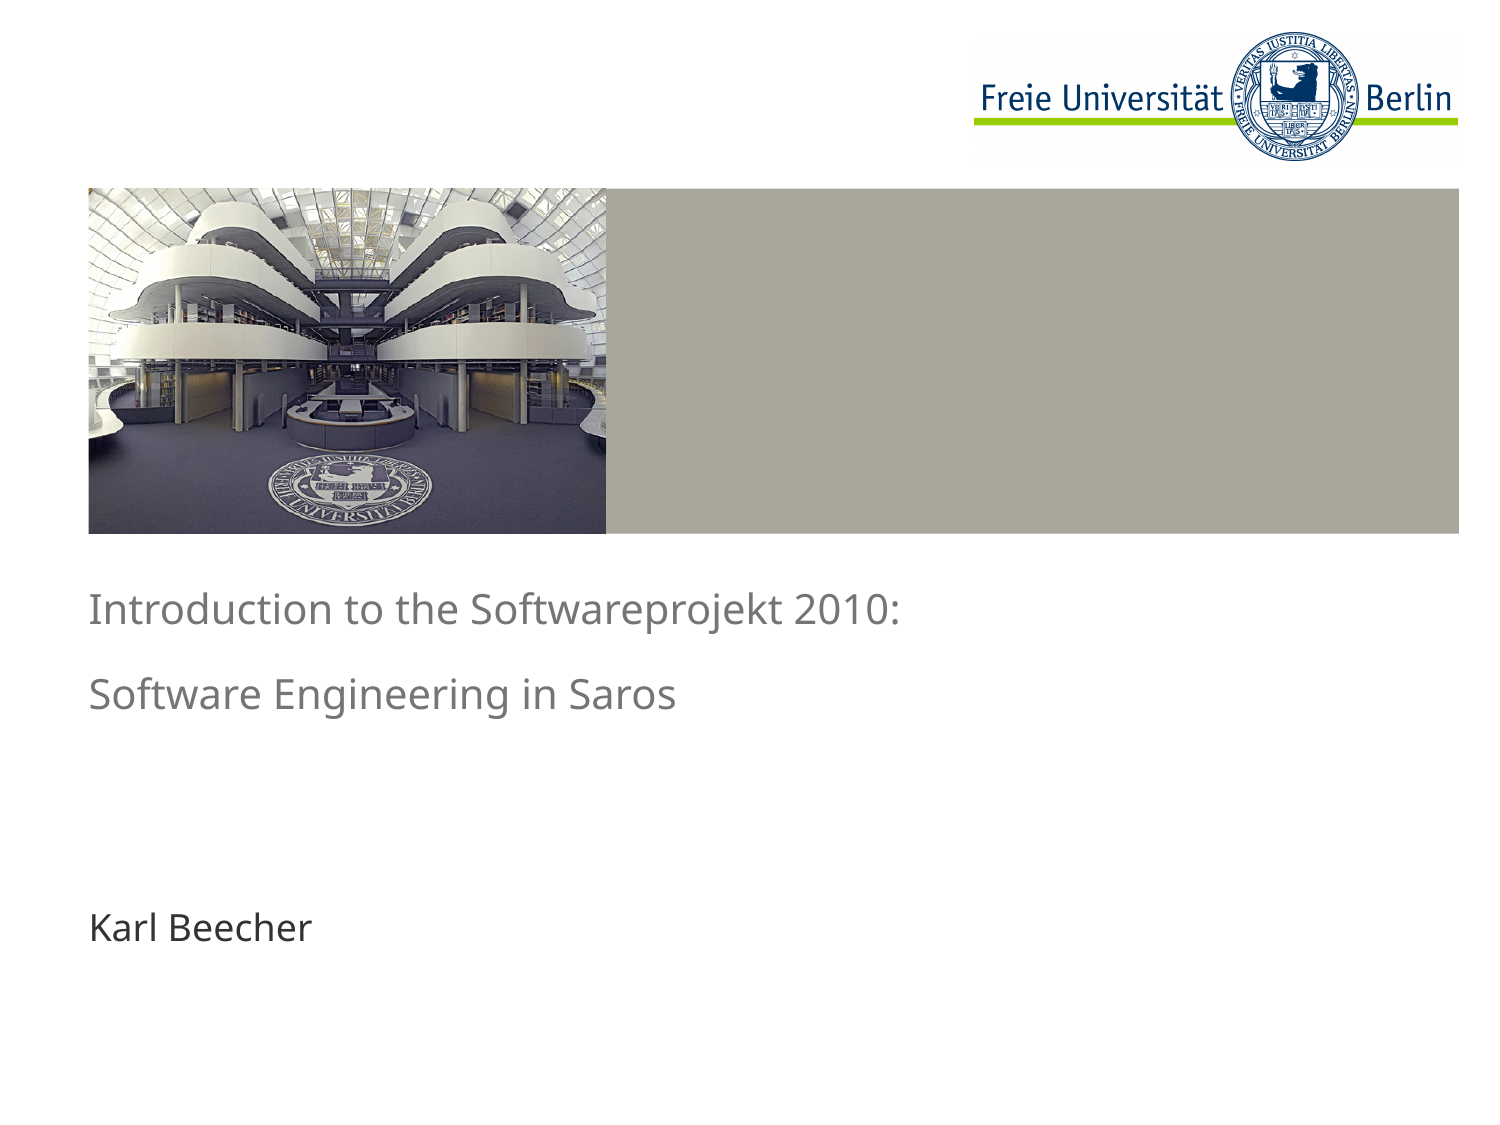

# Introduction to the Softwareprojekt 2010: Software Engineering in Saros
Karl Beecher